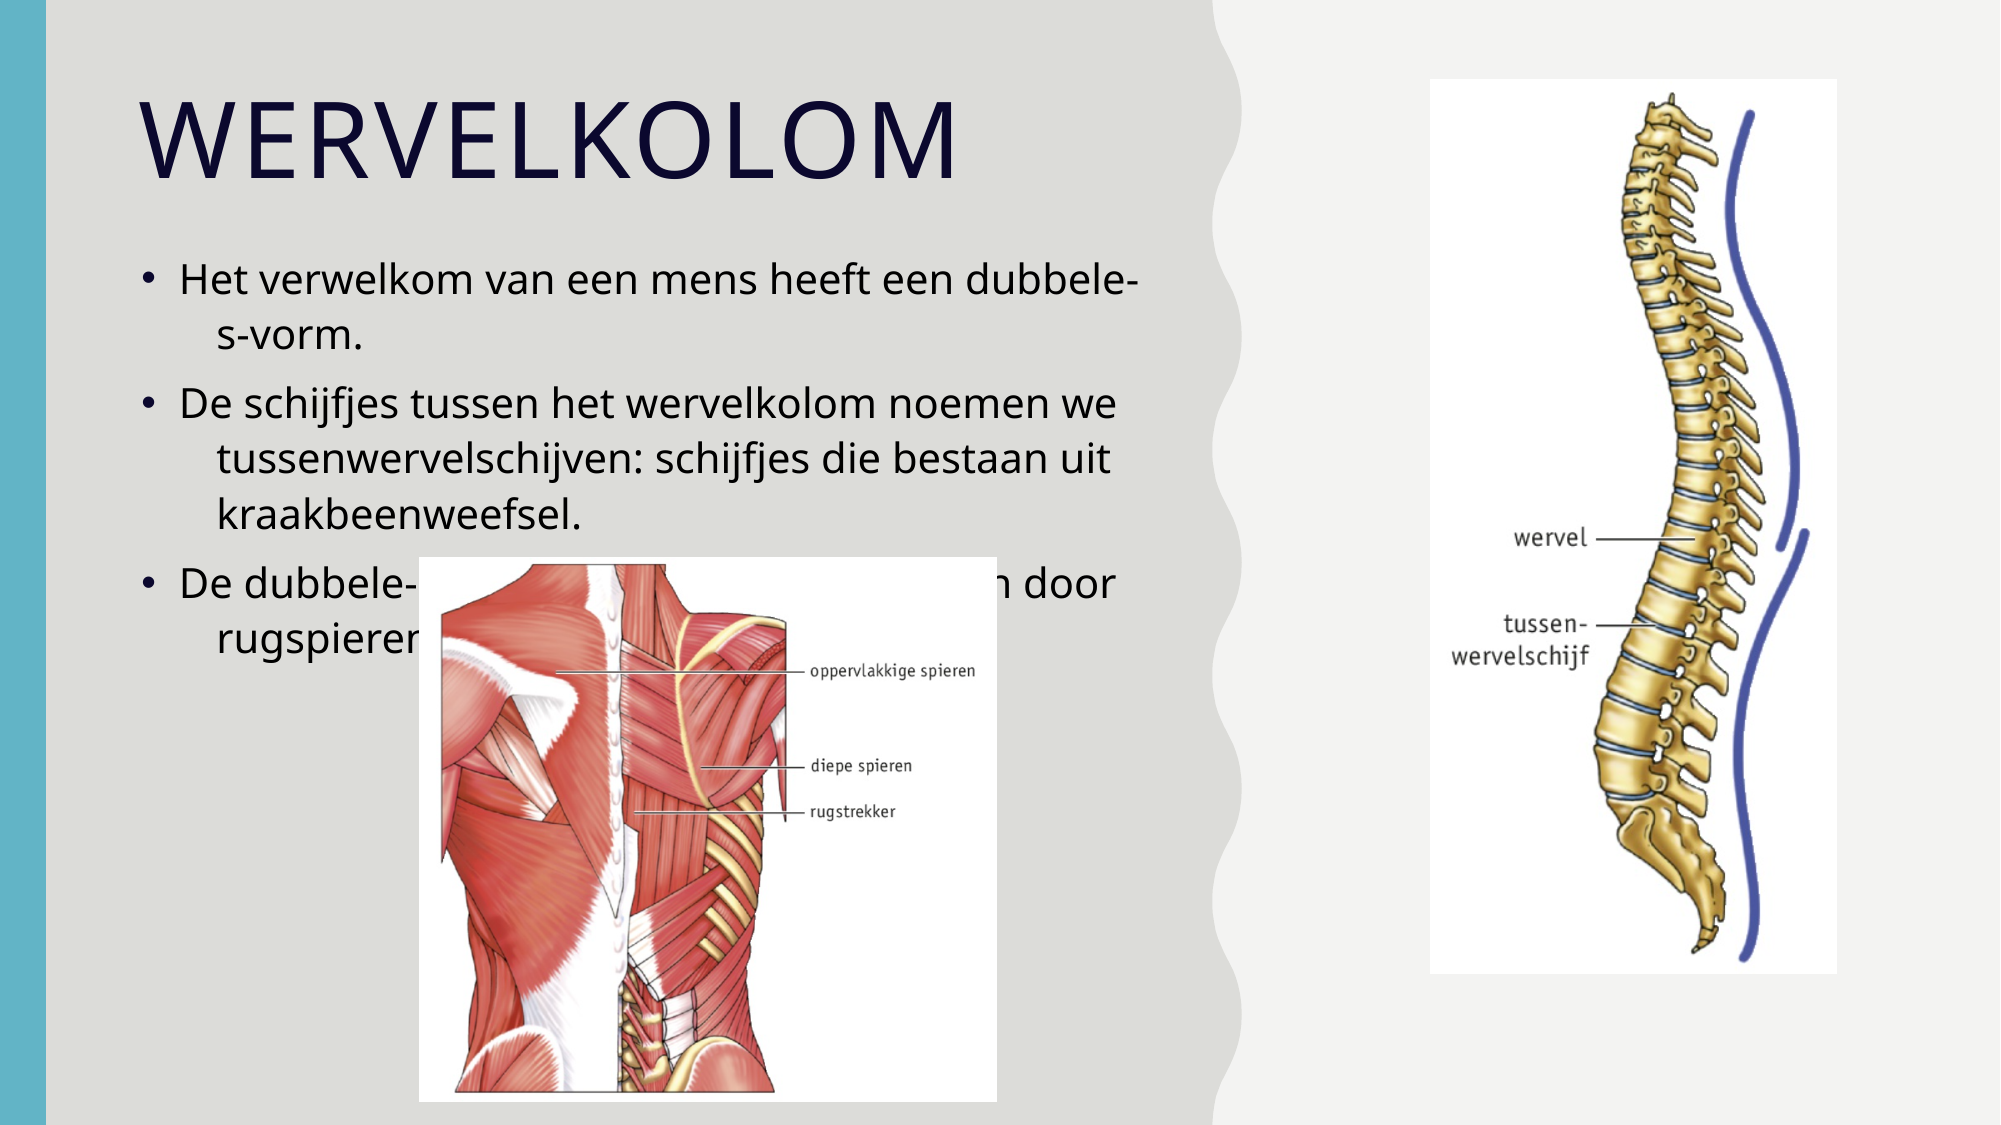

# wervelkolom
Het verwelkom van een mens heeft een dubbele-s-vorm.
De schijfjes tussen het wervelkolom noemen we tussenwervelschijven: schijfjes die bestaan uit kraakbeenweefsel.
De dubbele-s-vorm wordt stand gehouden door rugspieren